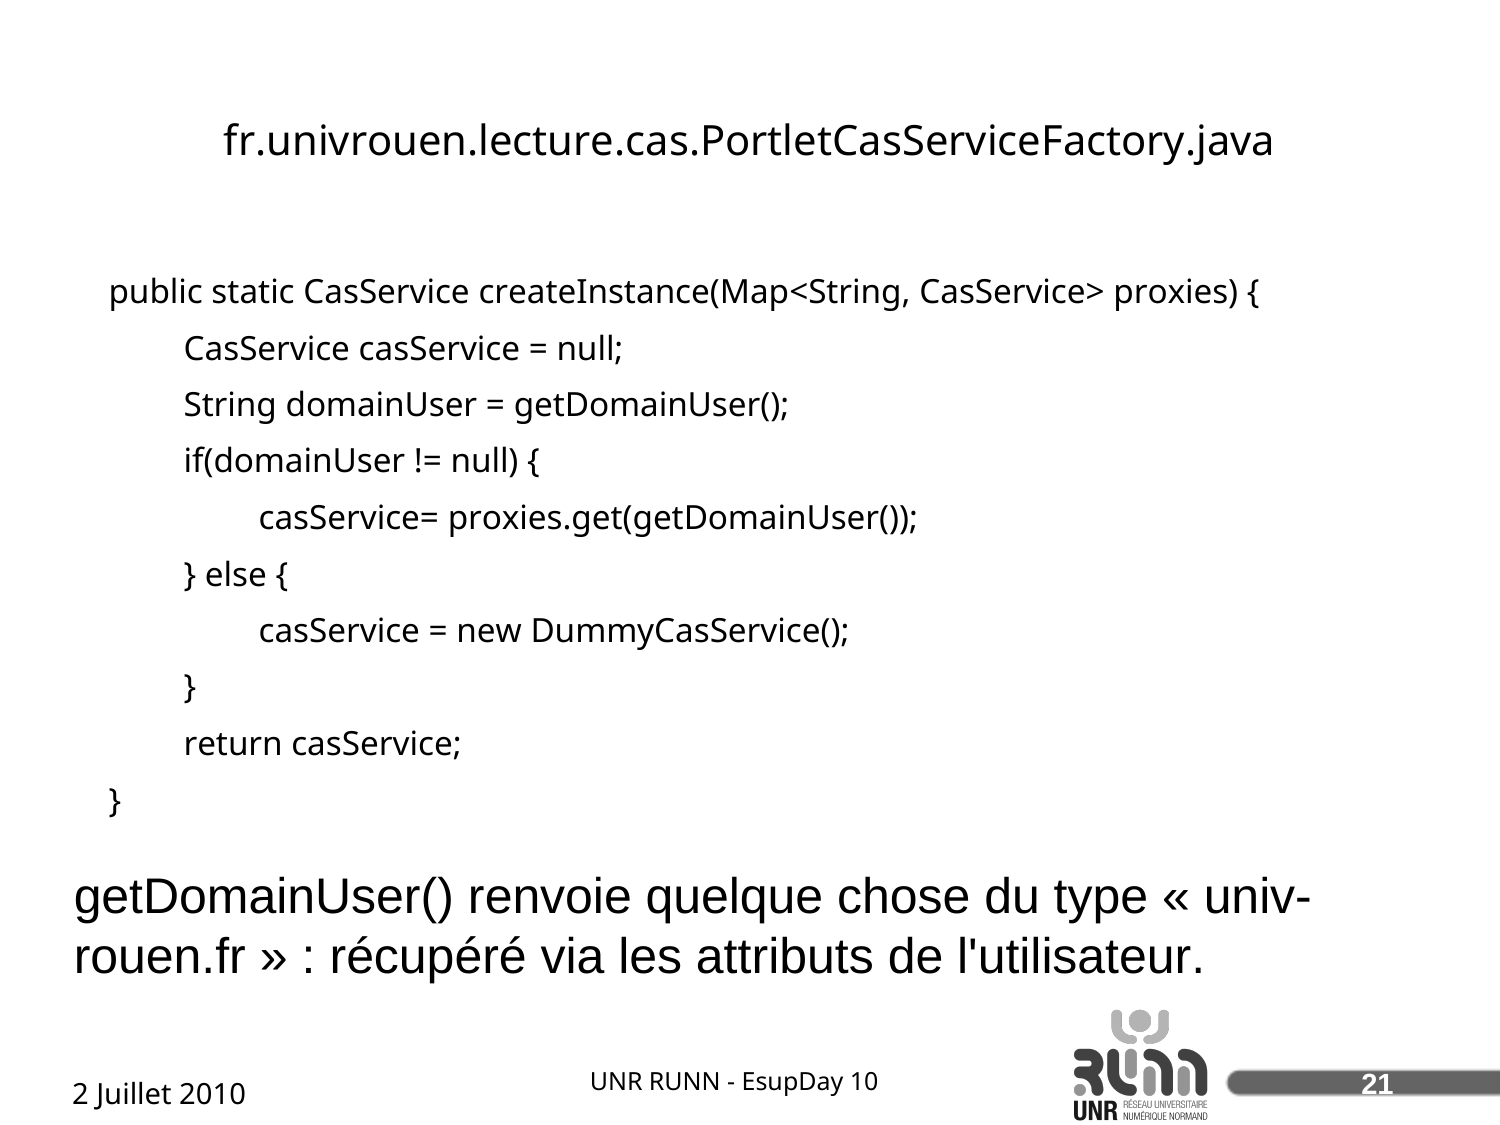

# fr.univrouen.lecture.cas.PortletCasServiceFactory.java
	public static CasService createInstance(Map<String, CasService> proxies) {
		CasService casService = null;
		String domainUser = getDomainUser();
		if(domainUser != null) {
			casService= proxies.get(getDomainUser());
		} else {
			casService = new DummyCasService();
		}
		return casService;
	}
getDomainUser() renvoie quelque chose du type « univ-rouen.fr » : récupéré via les attributs de l'utilisateur.
UNR RUNN - EsupDay 10
2 Juillet 2010